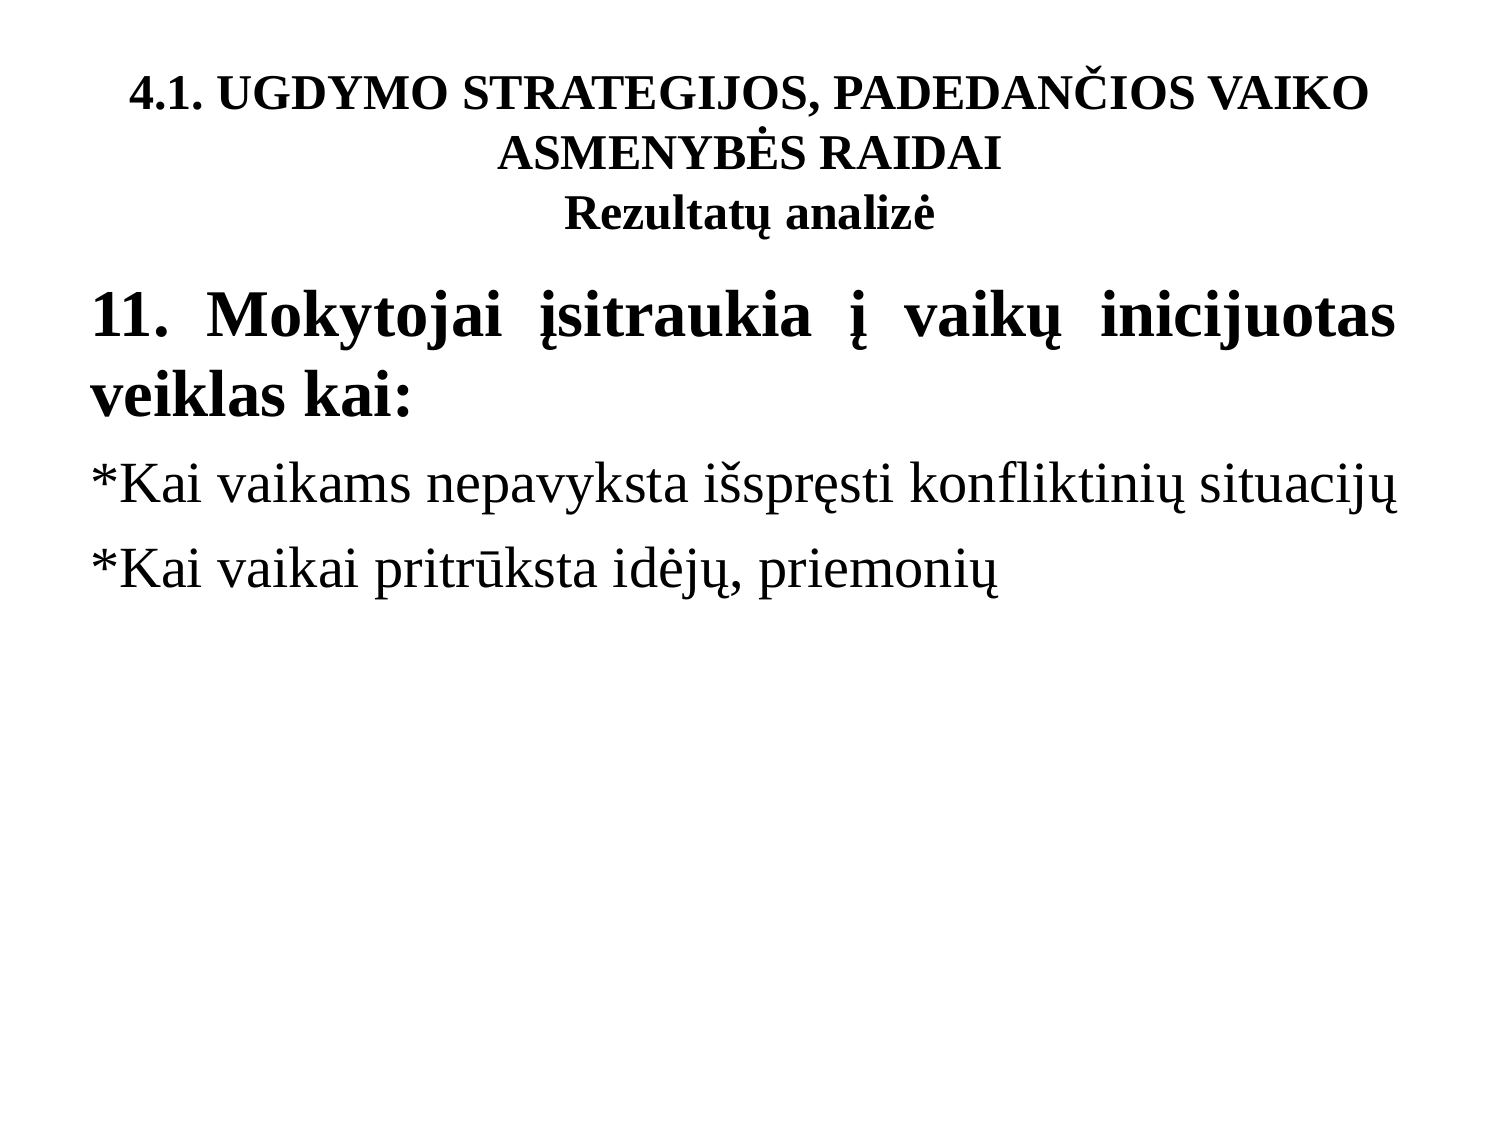

# 4.1. UGDYMO STRATEGIJOS, PADEDANČIOS VAIKO ASMENYBĖS RAIDAI Rezultatų analizė
11. Mokytojai įsitraukia į vaikų inicijuotas veiklas kai:
*Kai vaikams nepavyksta išspręsti konfliktinių situacijų
*Kai vaikai pritrūksta idėjų, priemonių